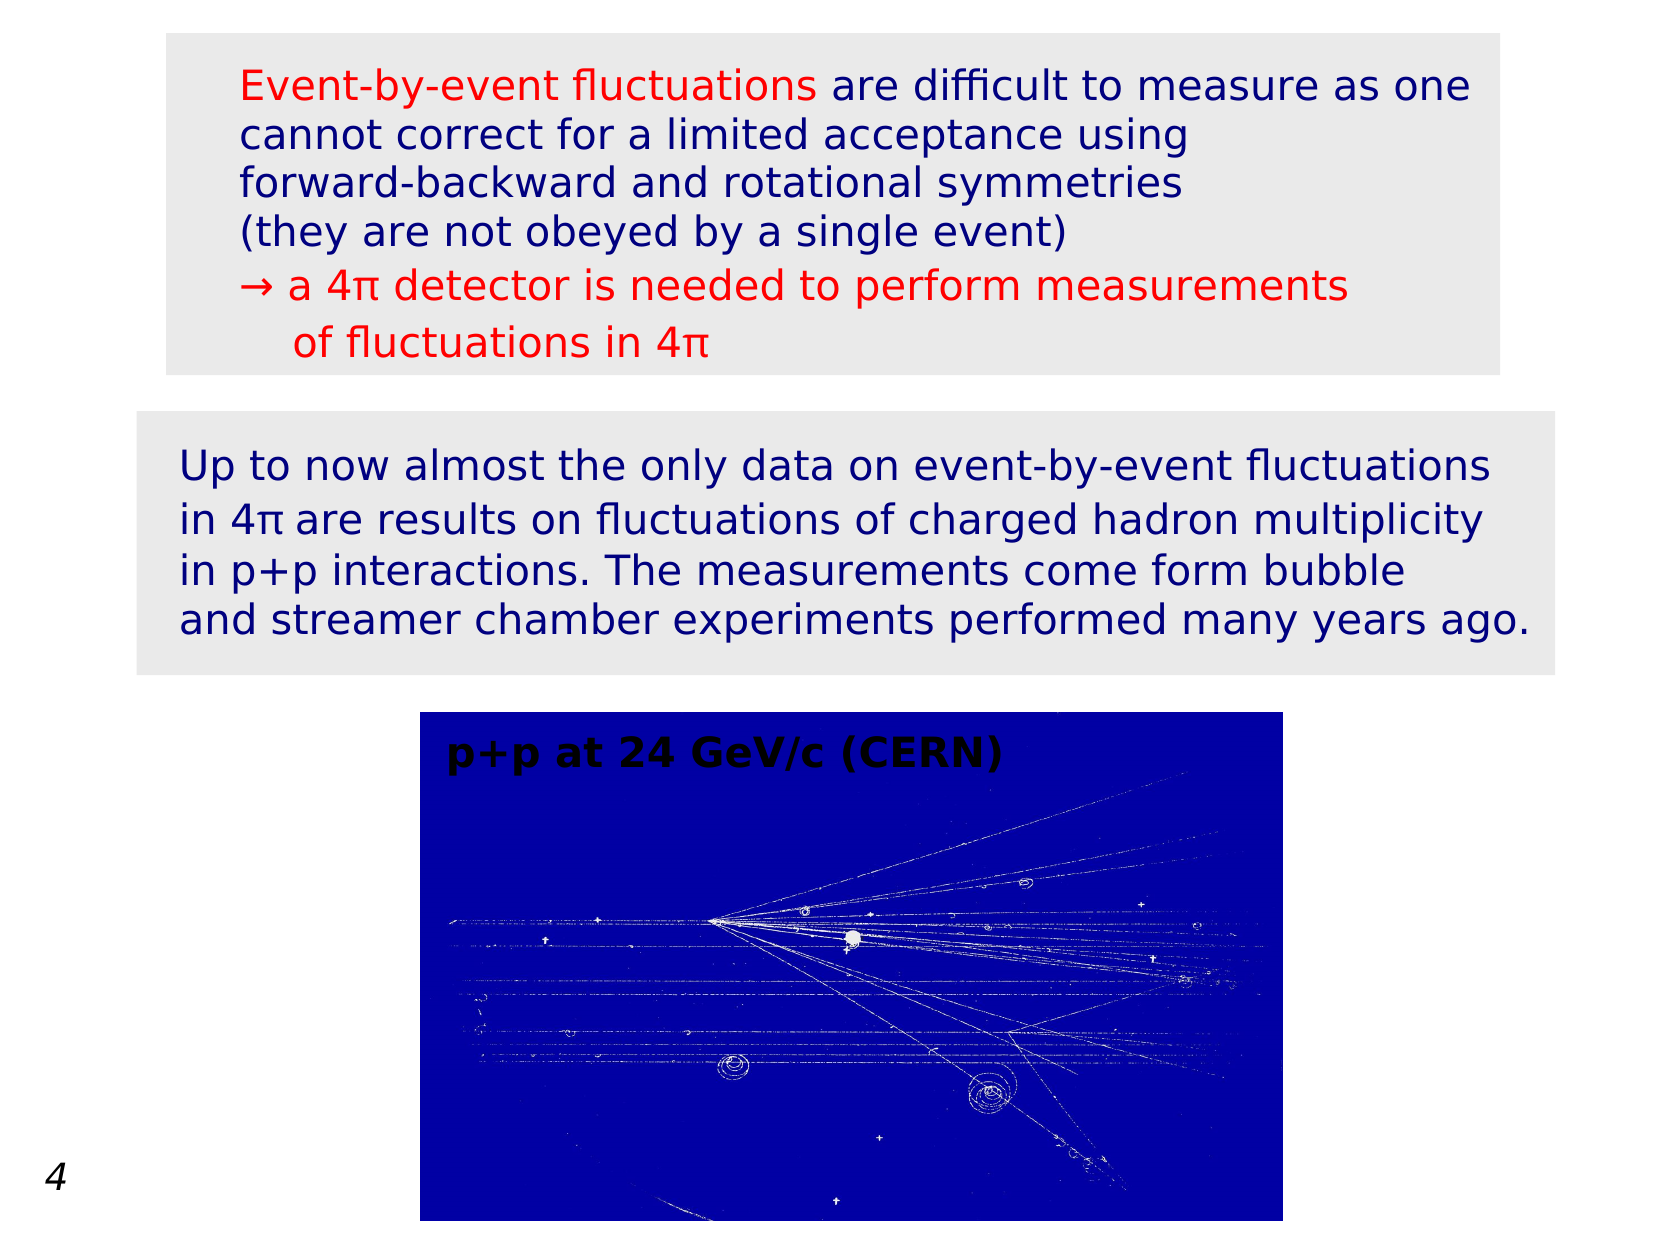

Event-by-event fluctuations are difficult to measure as one
cannot correct for a limited acceptance using
forward-backward and rotational symmetries
(they are not obeyed by a single event)
→ a 4π detector is needed to perform measurements
 of fluctuations in 4π
Up to now almost the only data on event-by-event fluctuations
in 4π are results on fluctuations of charged hadron multiplicity
in p+p interactions. The measurements come form bubble
and streamer chamber experiments performed many years ago.
p+p at 24 GeV/c (CERN)